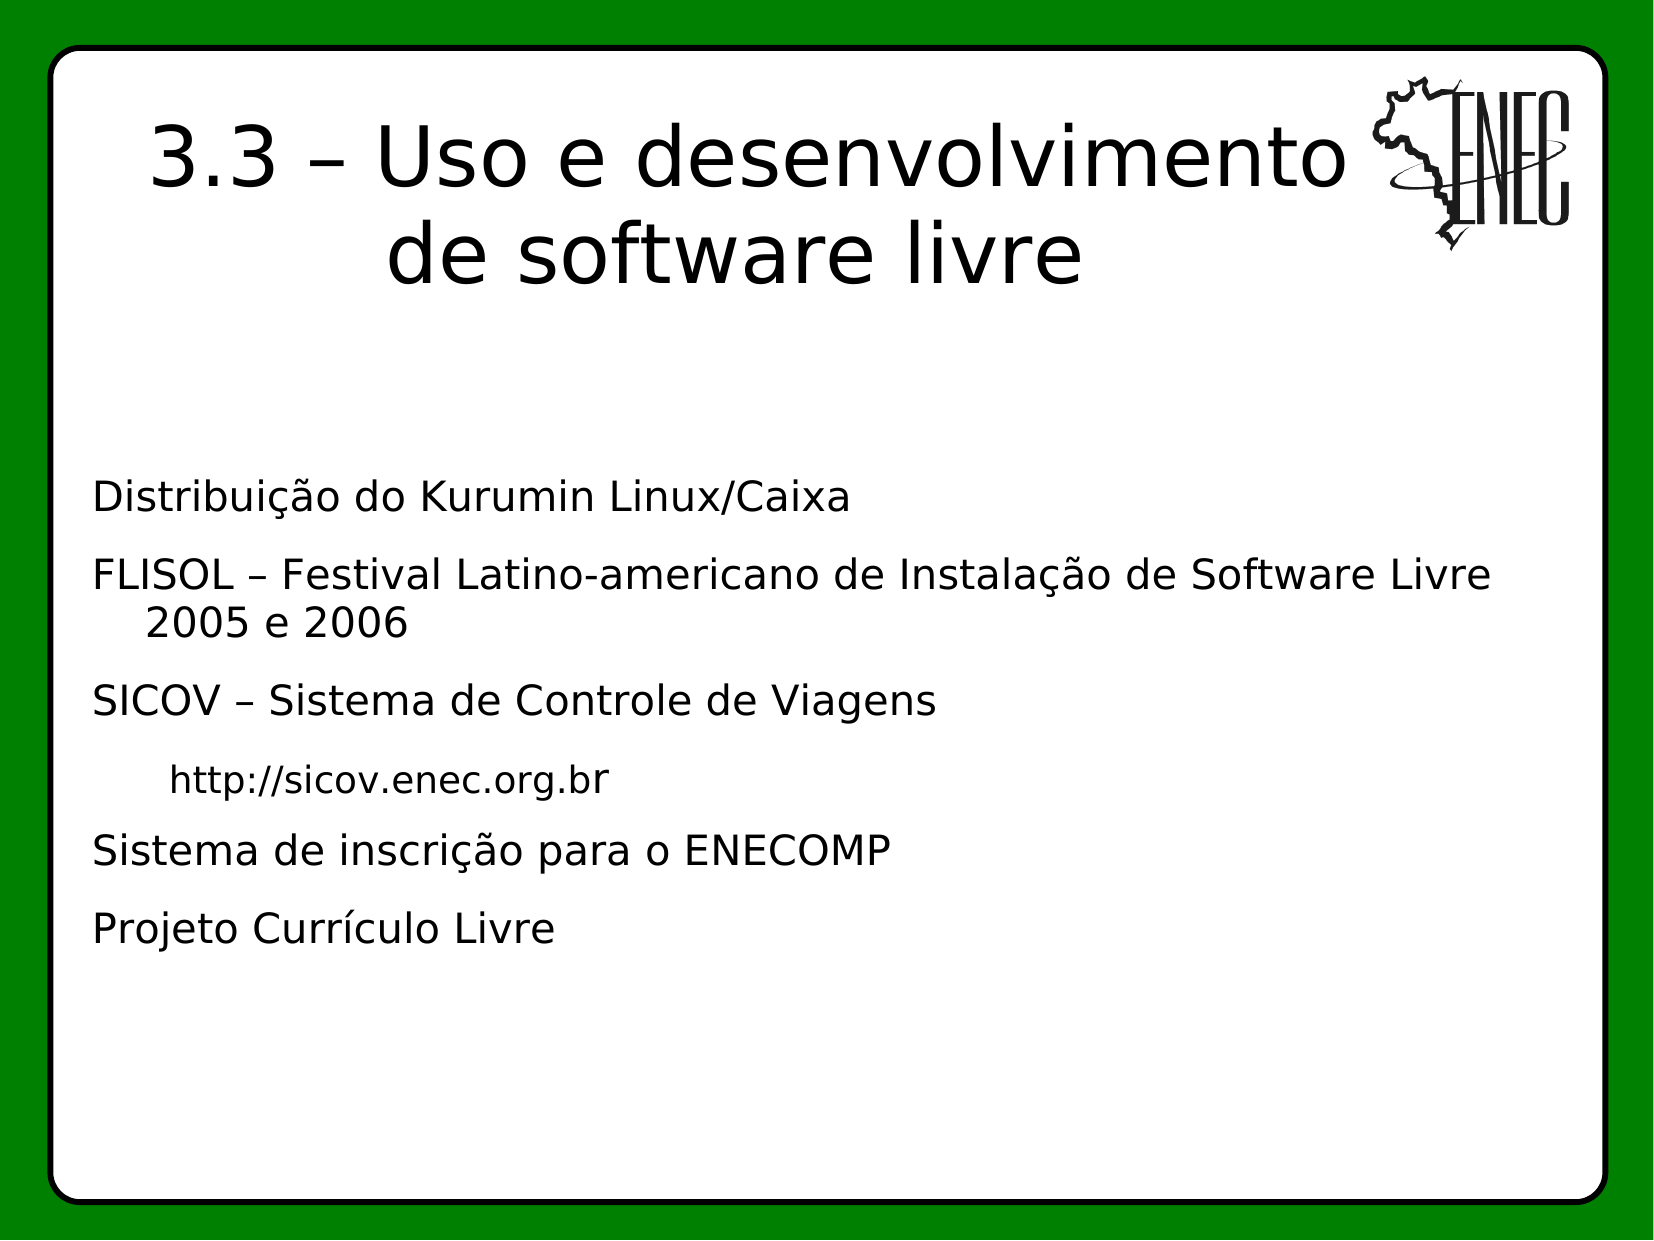

# 3.3 – Uso e desenvolvimento de software livre
Distribuição do Kurumin Linux/Caixa
FLISOL – Festival Latino-americano de Instalação de Software Livre 2005 e 2006
SICOV – Sistema de Controle de Viagens
http://sicov.enec.org.br
Sistema de inscrição para o ENECOMP
Projeto Currículo Livre